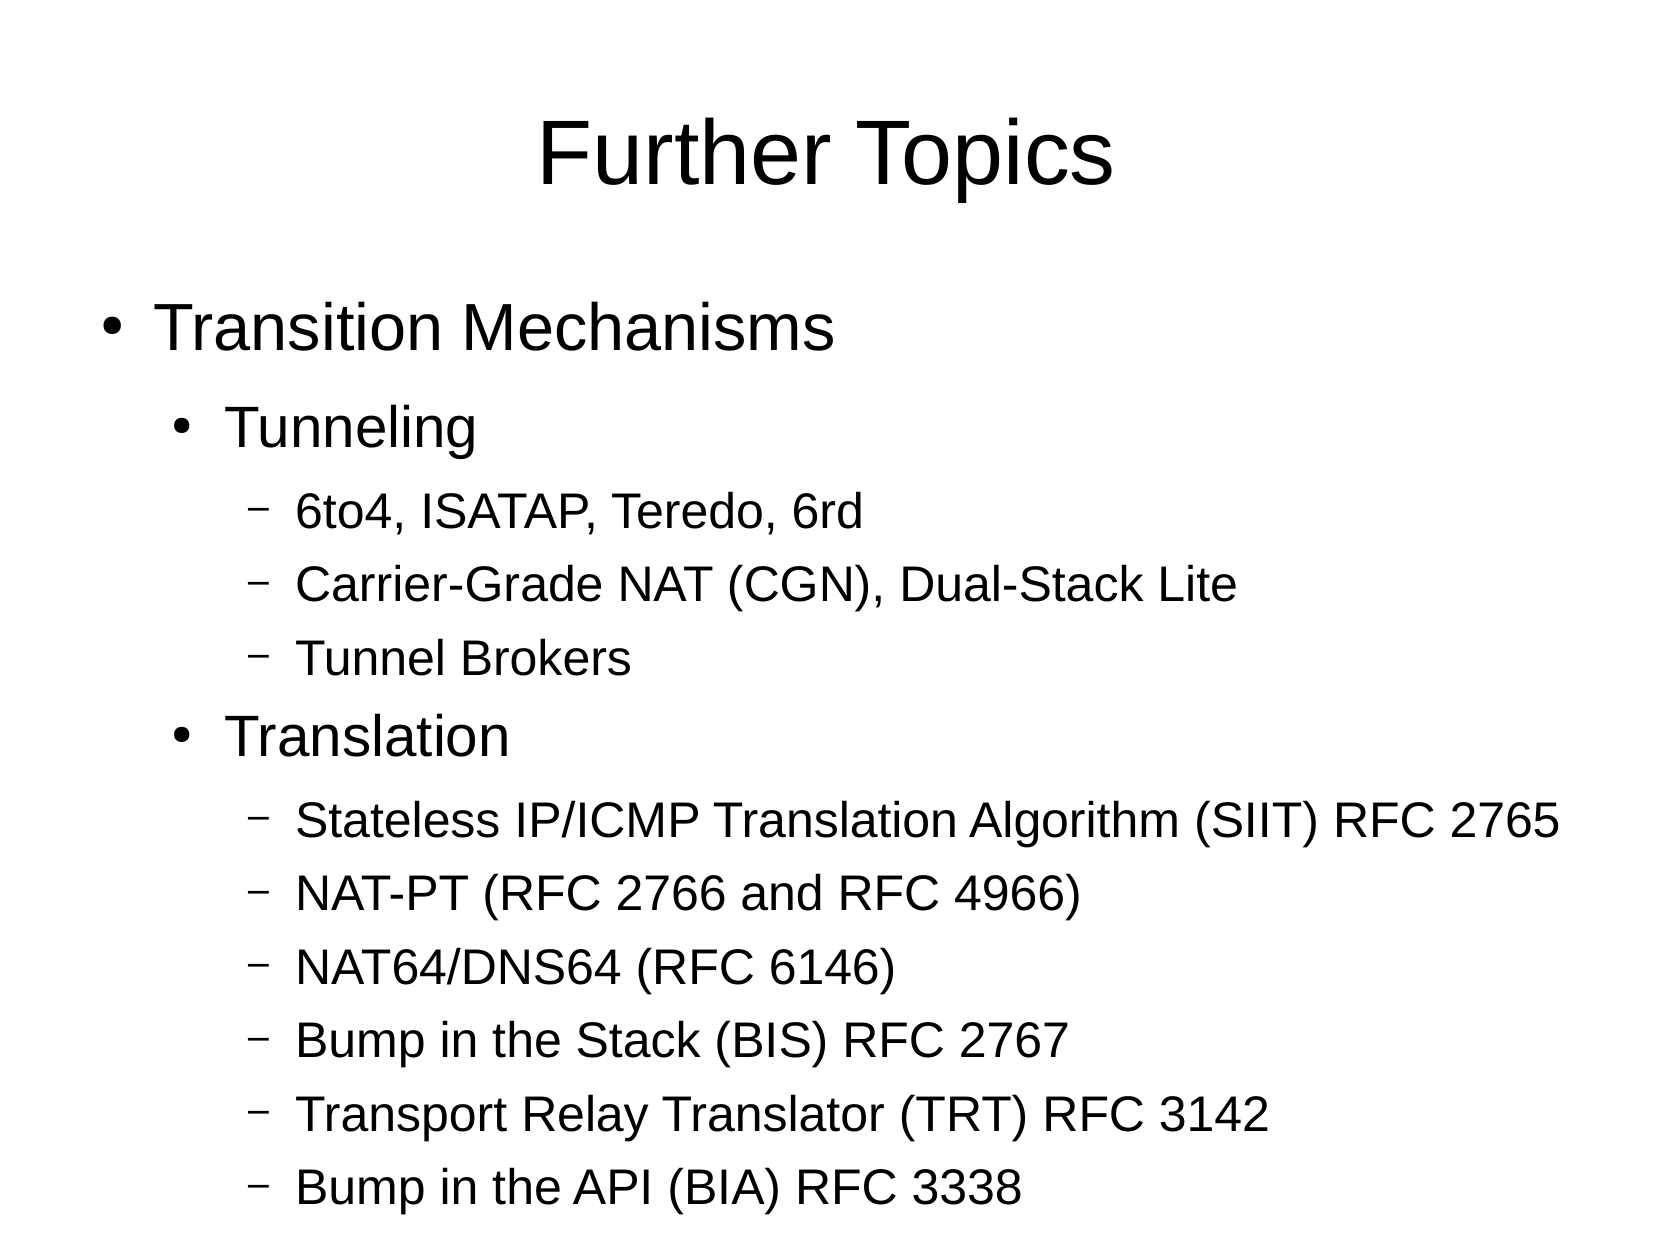

# Further Topics
Transition Mechanisms
Tunneling
6to4, ISATAP, Teredo, 6rd
Carrier-Grade NAT (CGN), Dual-Stack Lite
Tunnel Brokers
Translation
Stateless IP/ICMP Translation Algorithm (SIIT) RFC 2765
NAT-PT (RFC 2766 and RFC 4966)
NAT64/DNS64 (RFC 6146)
Bump in the Stack (BIS) RFC 2767
Transport Relay Translator (TRT) RFC 3142
Bump in the API (BIA) RFC 3338